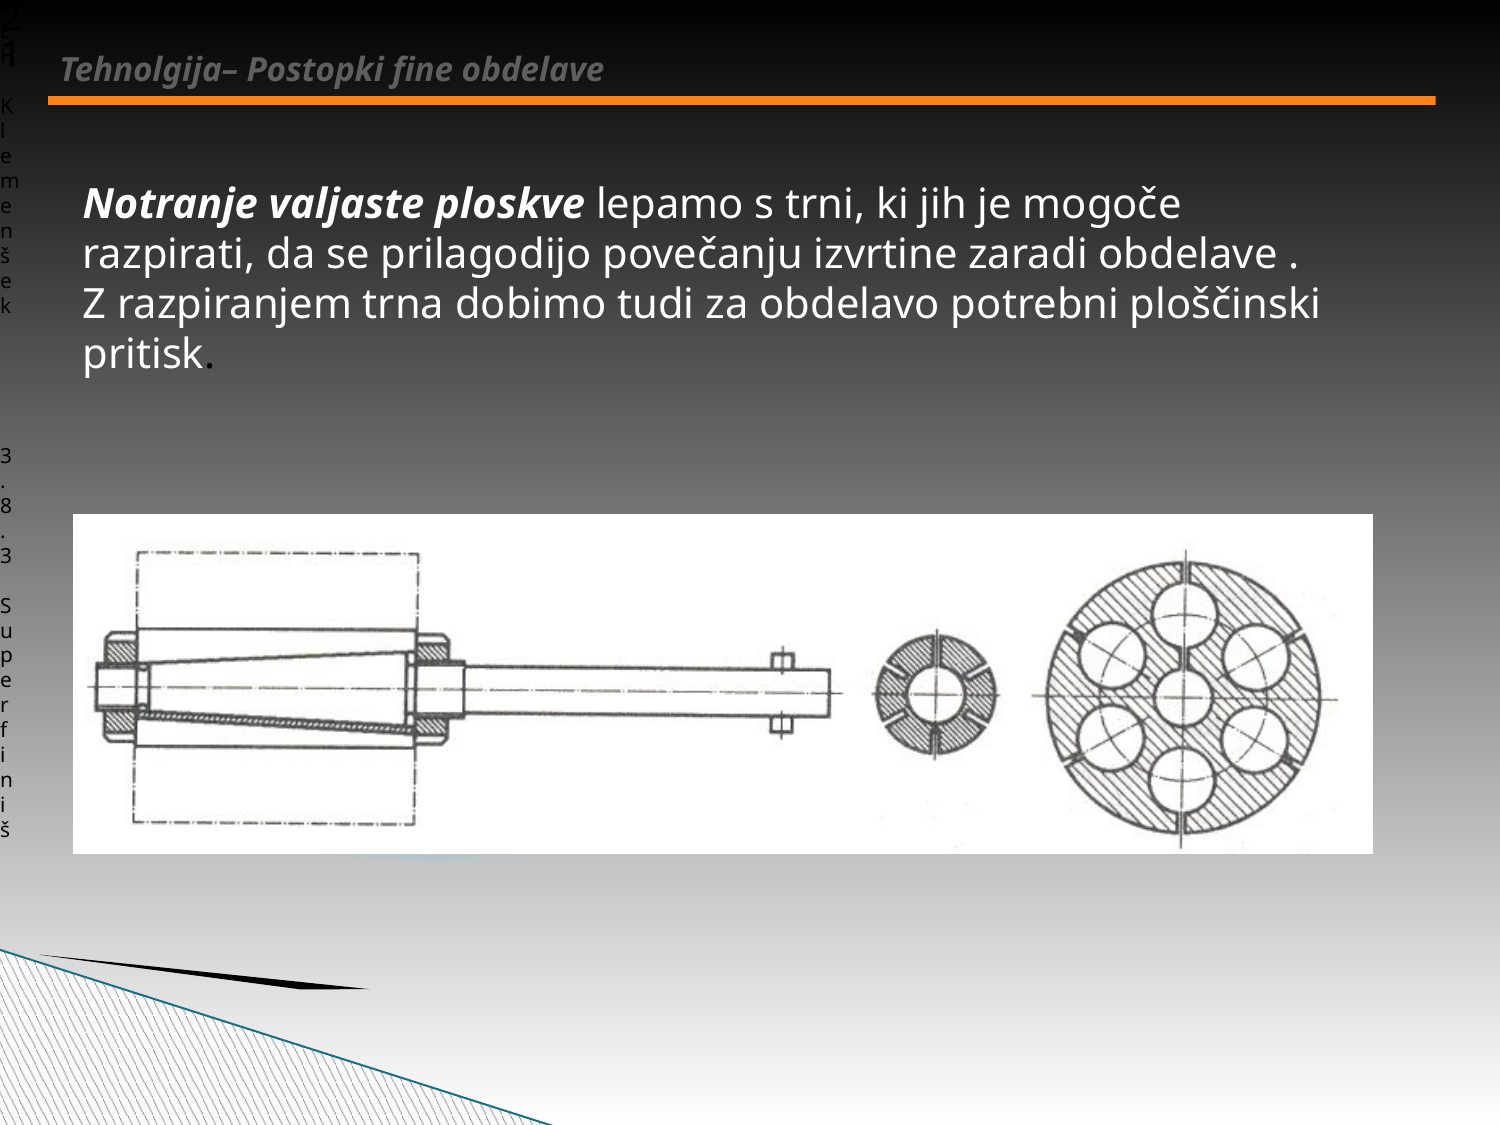

TEH Klemenšek 3.8.3 Superfiniš
Notranje valjaste ploskve lepamo s trni, ki jih je mogoče razpirati, da se prilagodijo povečanju izvrtine zaradi obdelave . Z razpiranjem trna dobimo tudi za obdelavo potrebni ploščinski pritisk.